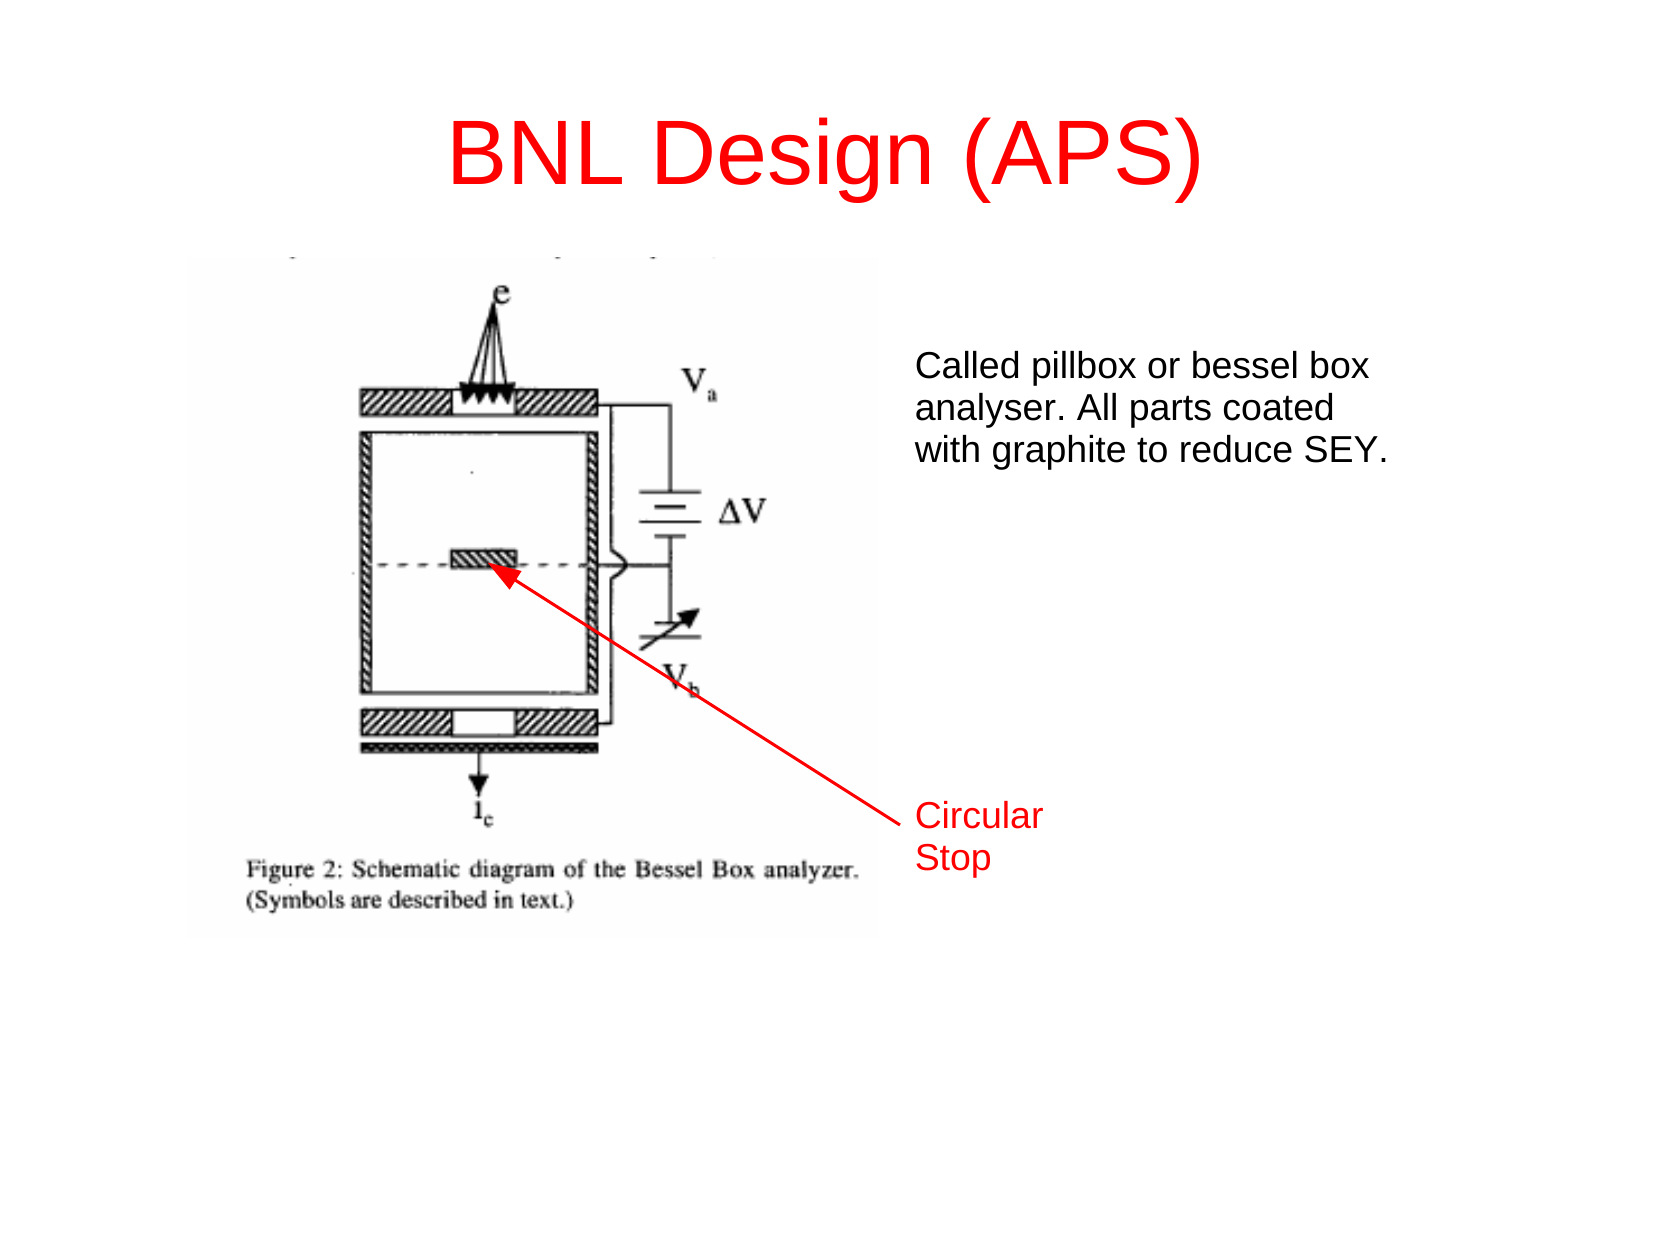

# BNL Design (APS)
Called pillbox or bessel box analyser. All parts coated with graphite to reduce SEY.
Circular Stop